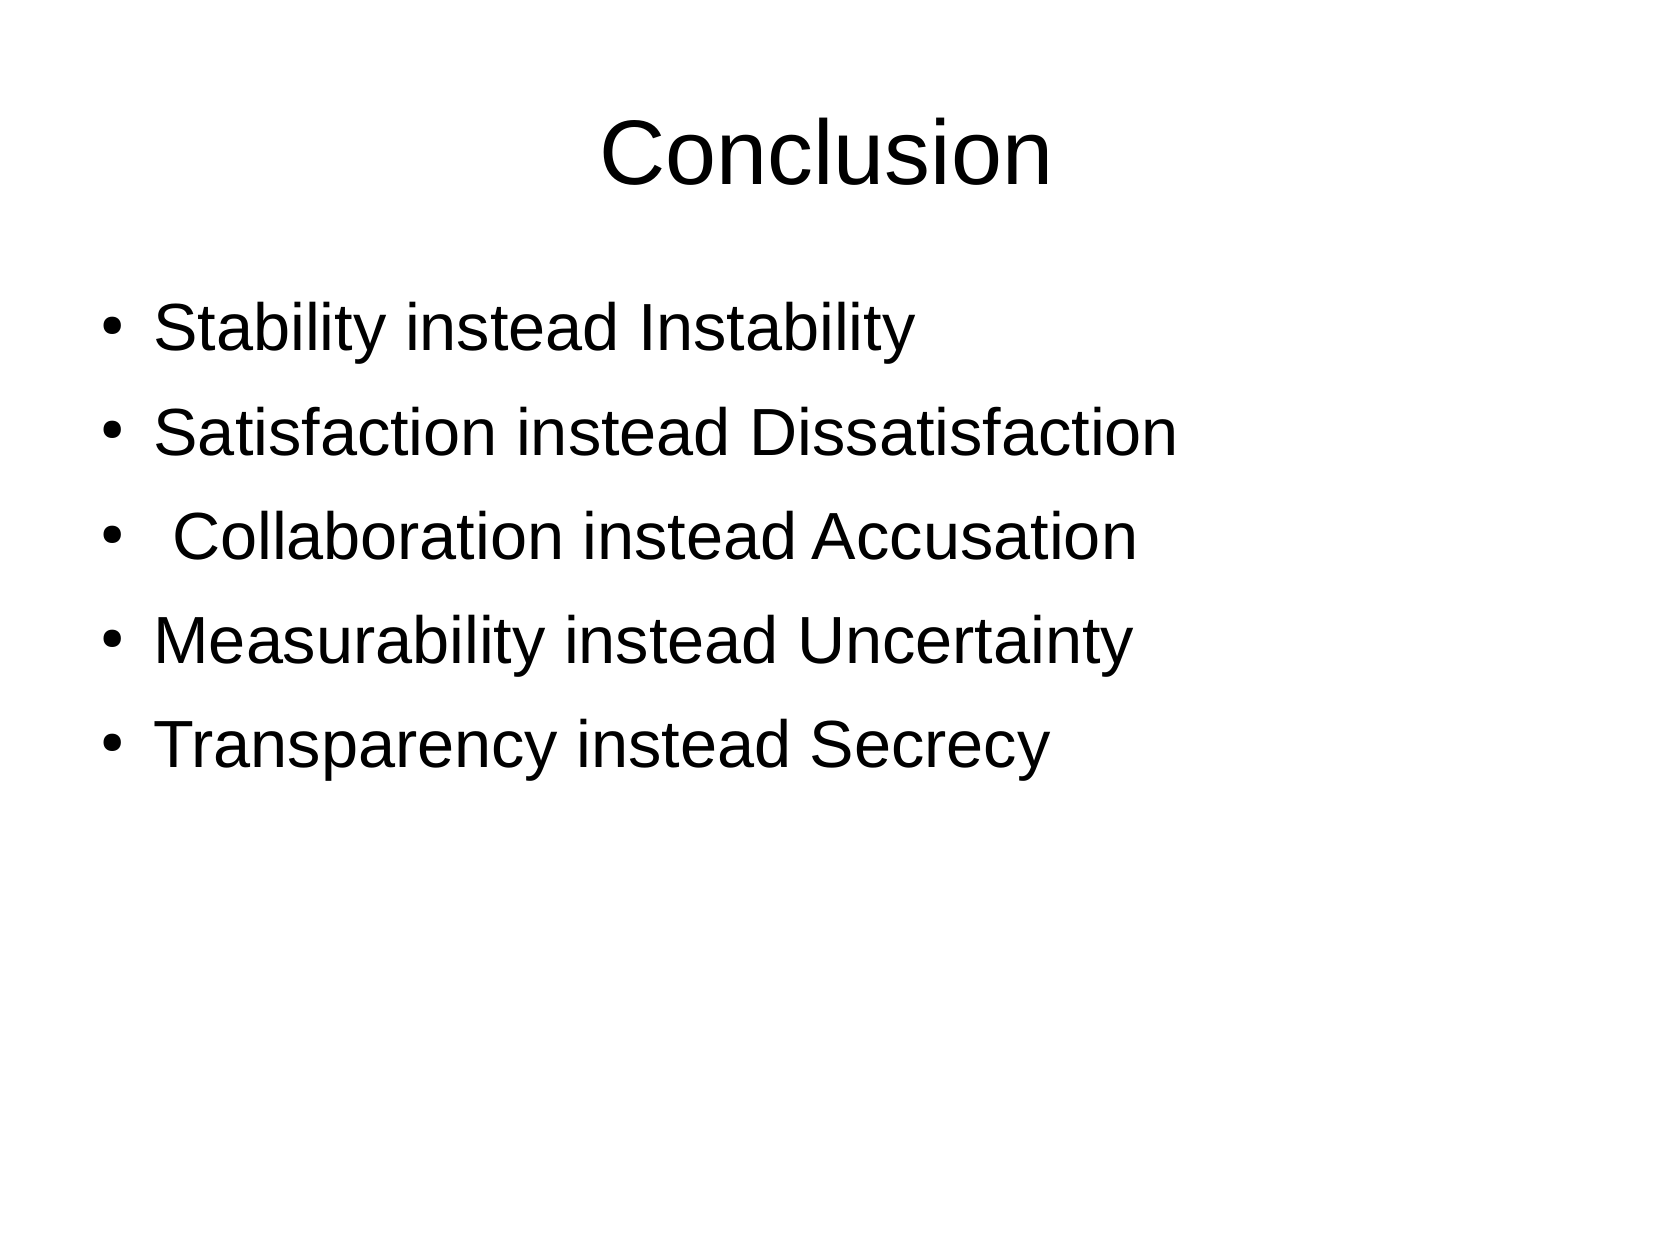

# Conclusion
Stability instead Instability
Satisfaction instead Dissatisfaction
 Collaboration instead Accusation
Measurability instead Uncertainty
Transparency instead Secrecy